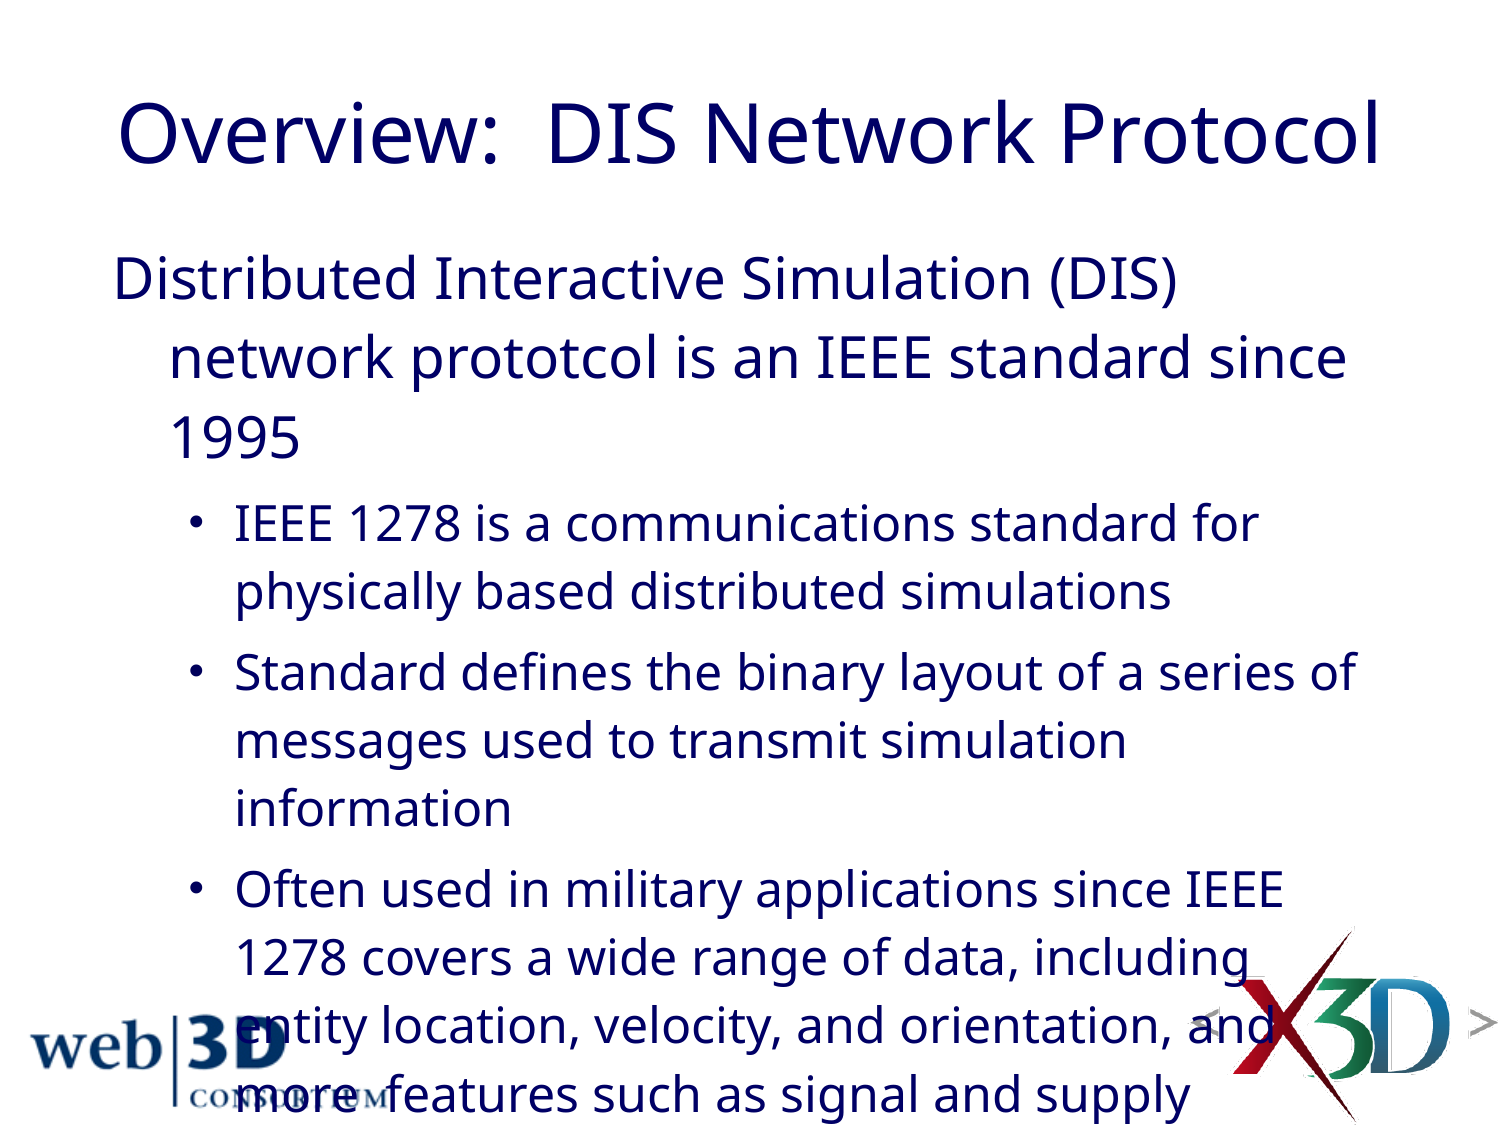

# Overview: DIS Network Protocol
Distributed Interactive Simulation (DIS) network prototcol is an IEEE standard since 1995
IEEE 1278 is a communications standard for physically based distributed simulations
Standard defines the binary layout of a series of messages used to transmit simulation information
Often used in military applications since IEEE 1278 covers a wide range of data, including entity location, velocity, and orientation, and more features such as signal and supply support
Also used in civilian applications: air-traffic control, etc.